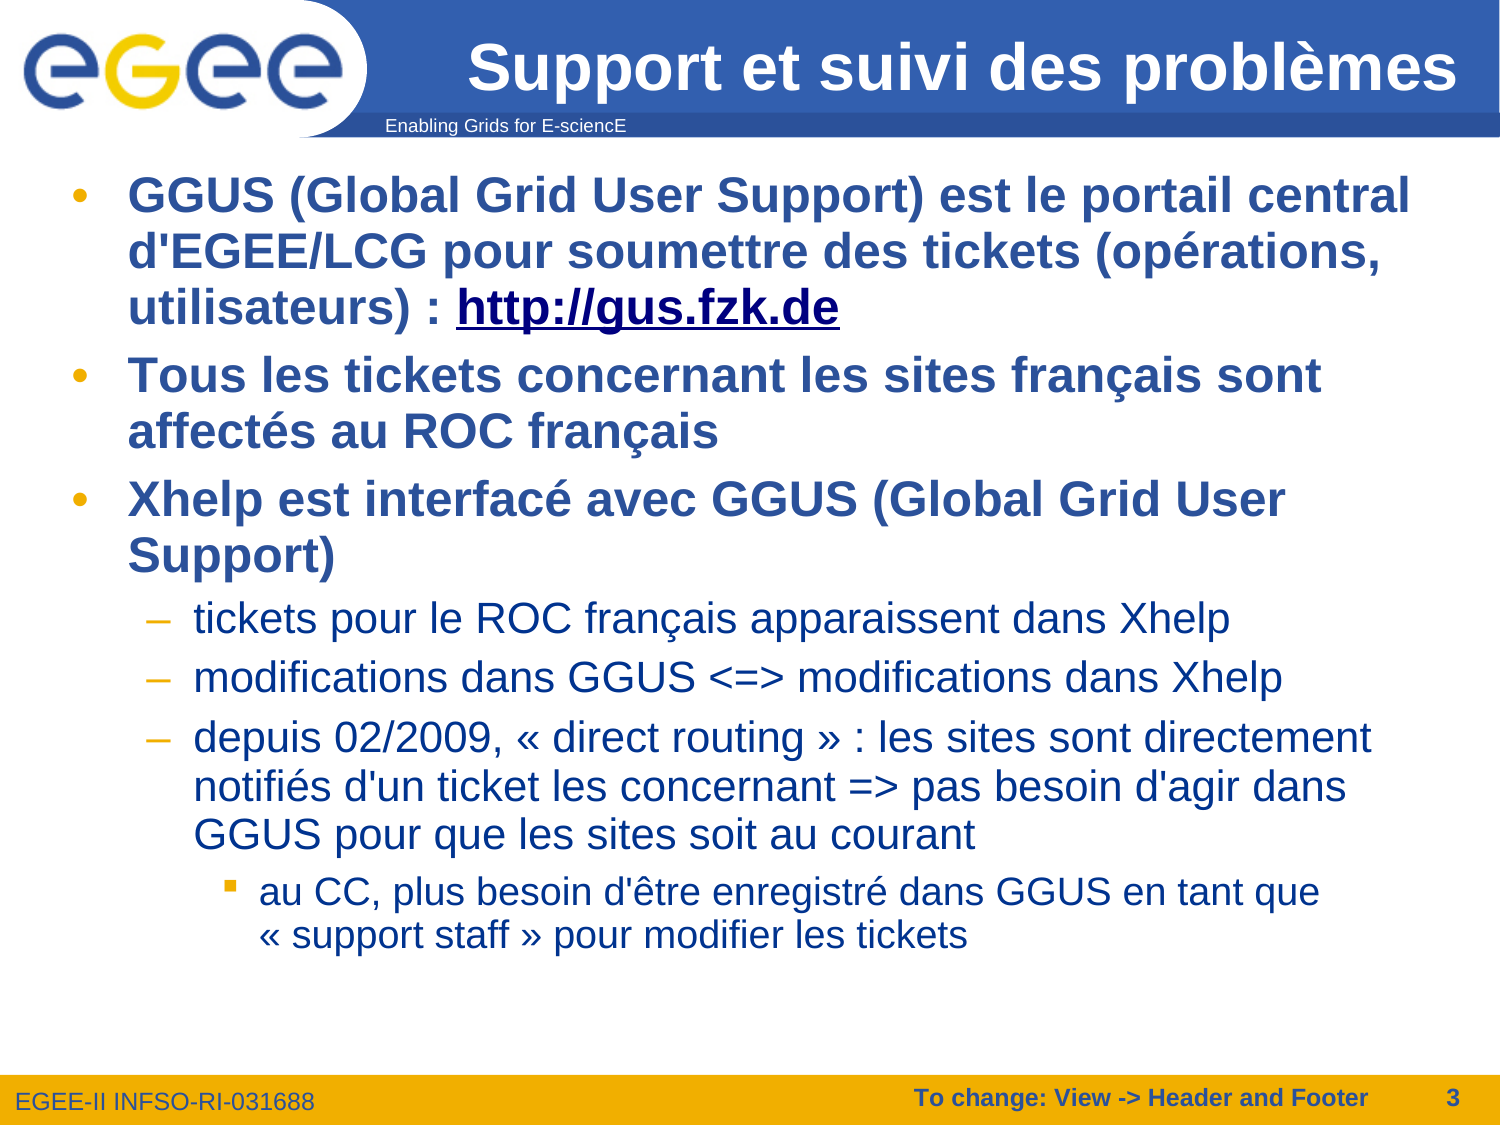

# Support et suivi des problèmes
GGUS (Global Grid User Support) est le portail central d'EGEE/LCG pour soumettre des tickets (opérations, utilisateurs) : http://gus.fzk.de
Tous les tickets concernant les sites français sont affectés au ROC français
Xhelp est interfacé avec GGUS (Global Grid User Support)
tickets pour le ROC français apparaissent dans Xhelp
modifications dans GGUS <=> modifications dans Xhelp
depuis 02/2009, « direct routing » : les sites sont directement notifiés d'un ticket les concernant => pas besoin d'agir dans GGUS pour que les sites soit au courant
au CC, plus besoin d'être enregistré dans GGUS en tant que « support staff » pour modifier les tickets
To change: View -> Header and Footer
3